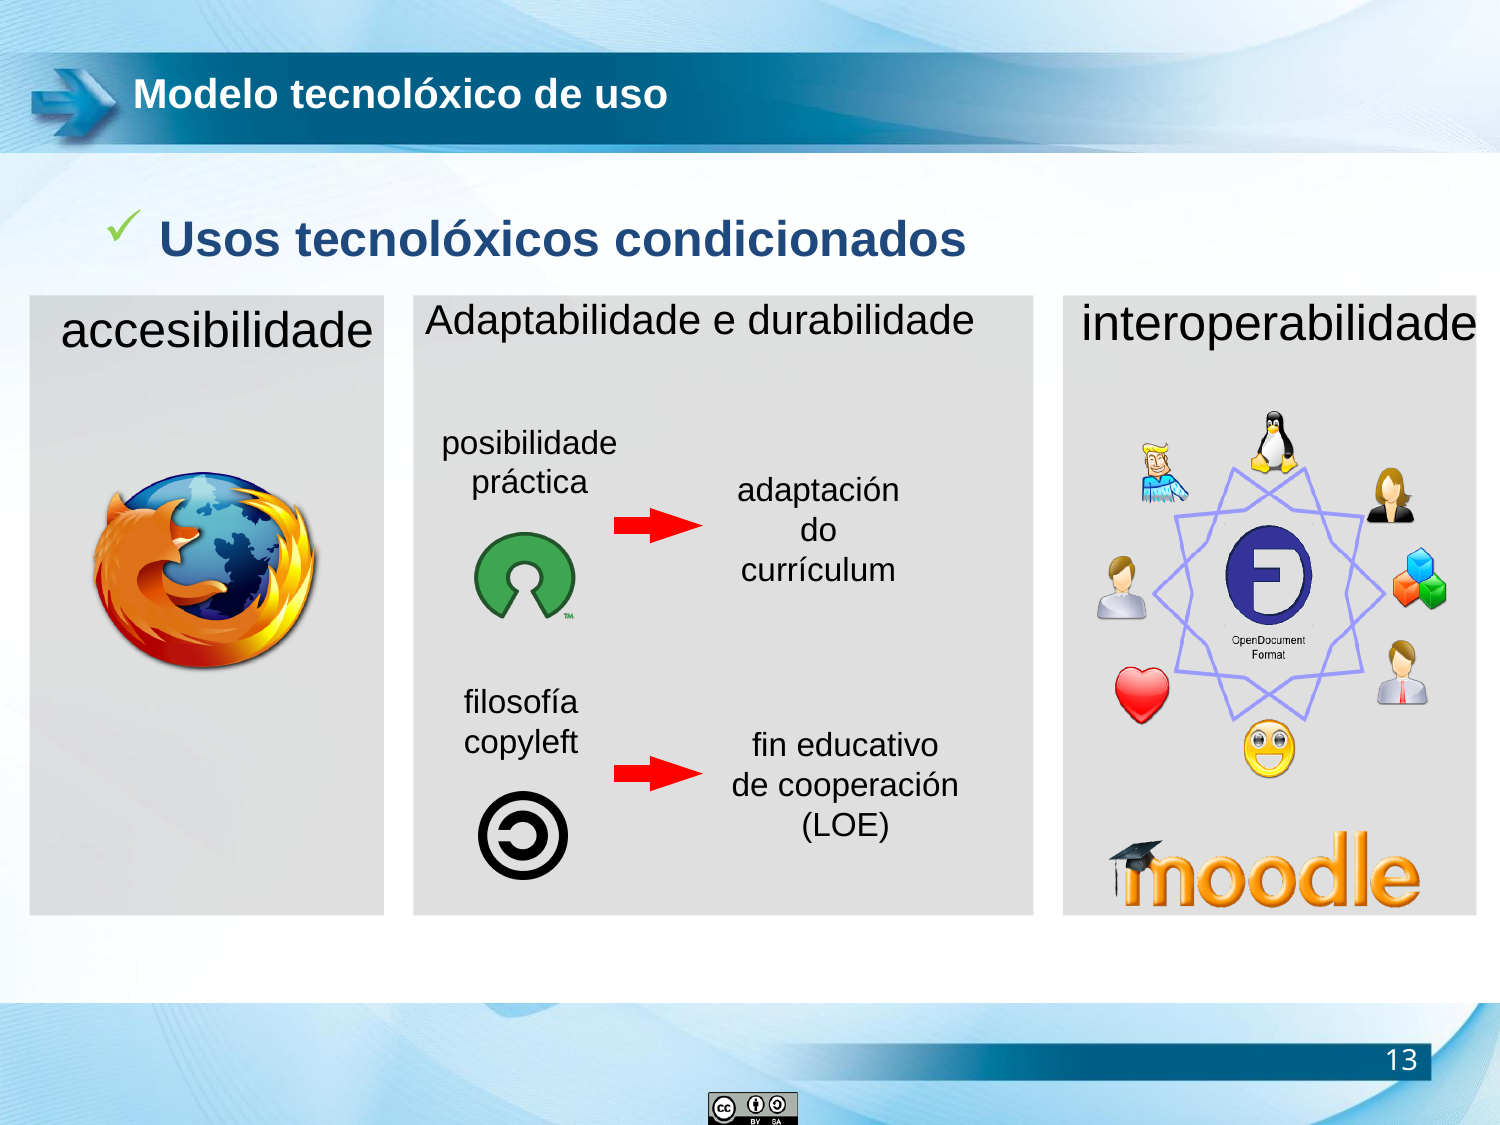

Modelo tecnolóxico de uso
Usos tecnolóxicos condicionados
interoperabilidade
Adaptabilidade e durabilidade
posibilidade
práctica
adaptación
do
currículum
filosofía
copyleft
fin educativo
de cooperación
(LOE)
accesibilidade